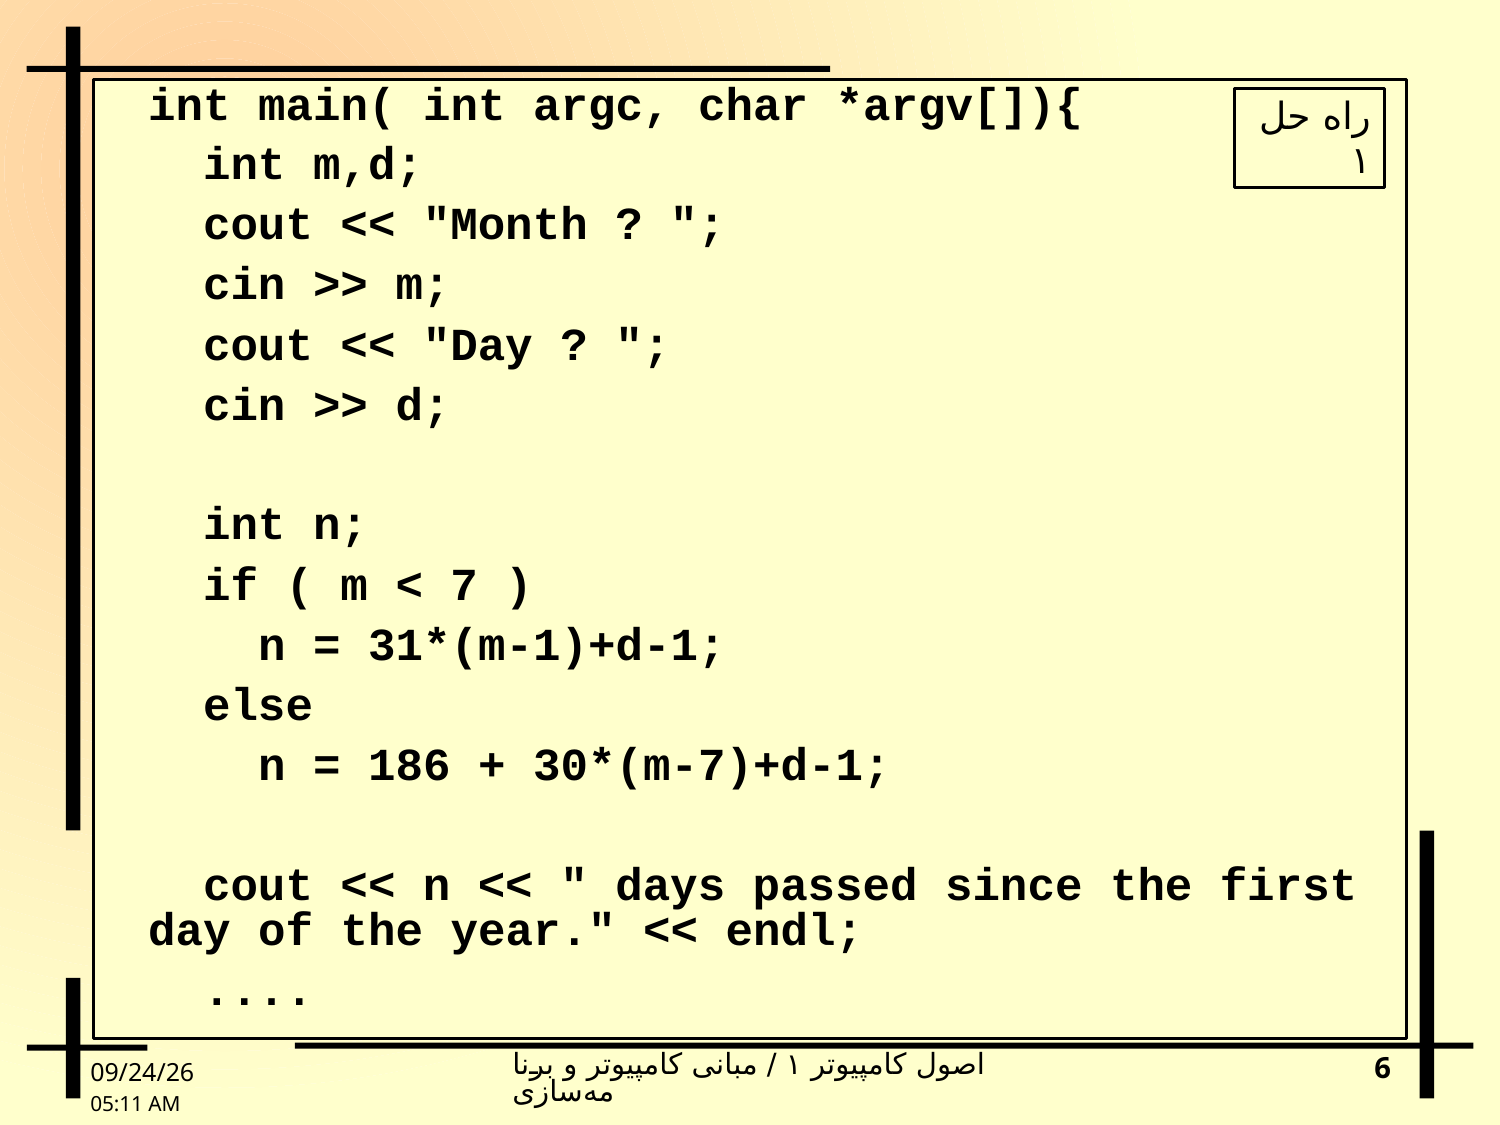

# int main( int argc, char *argv[]){
 int m,d;
 cout << "Month ? ";
 cin >> m;
 cout << "Day ? ";
 cin >> d;
 int n;
 if ( m < 7 )
 n = 31*(m-1)+d-1;
 else
 n = 186 + 30*(m-7)+d-1;
 cout << n << " days passed since the first day of the year." << endl;
 ....
راه حل ۱
اصول کامپیوتر ۱ / مبانی کامپیوتر و برنامه‌سازی
6